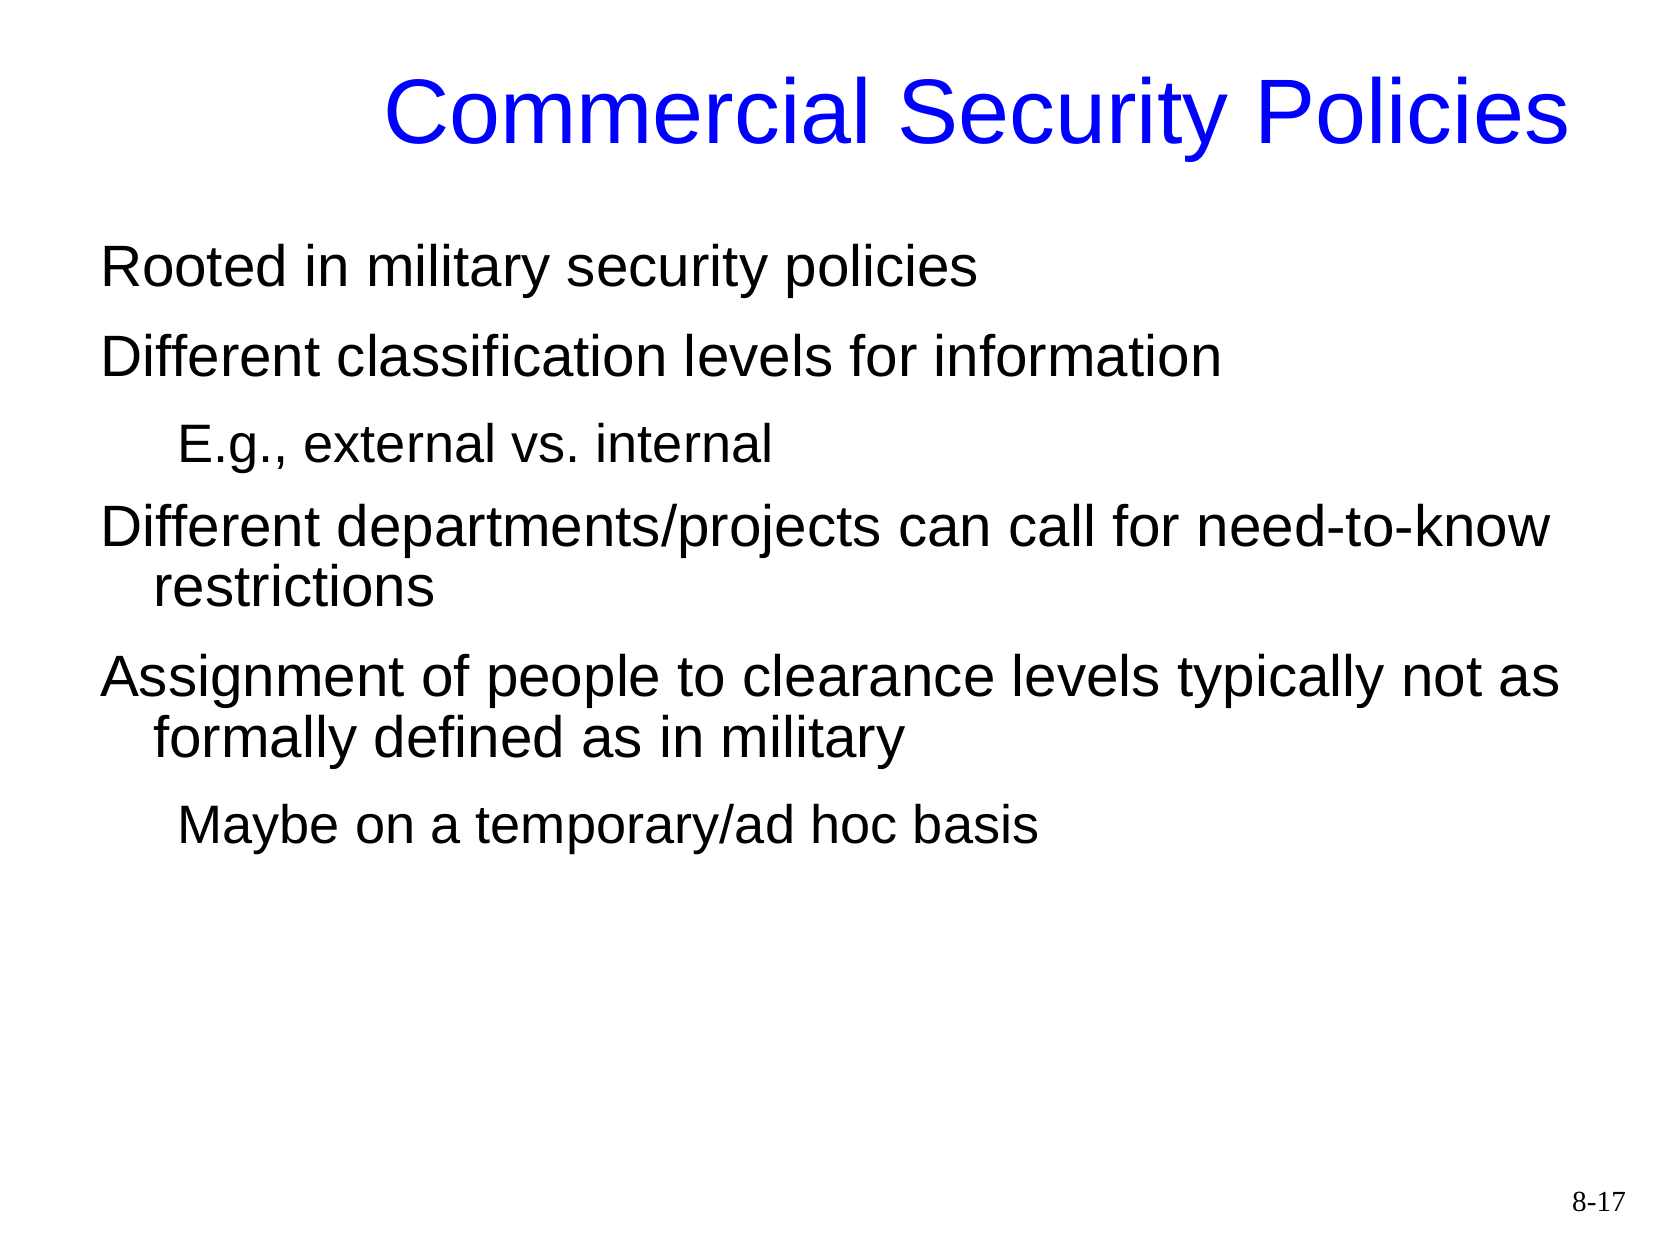

# Commercial Security Policies
Rooted in military security policies
Different classification levels for information
E.g., external vs. internal
Different departments/projects can call for need-to-know restrictions
Assignment of people to clearance levels typically not as formally defined as in military
Maybe on a temporary/ad hoc basis